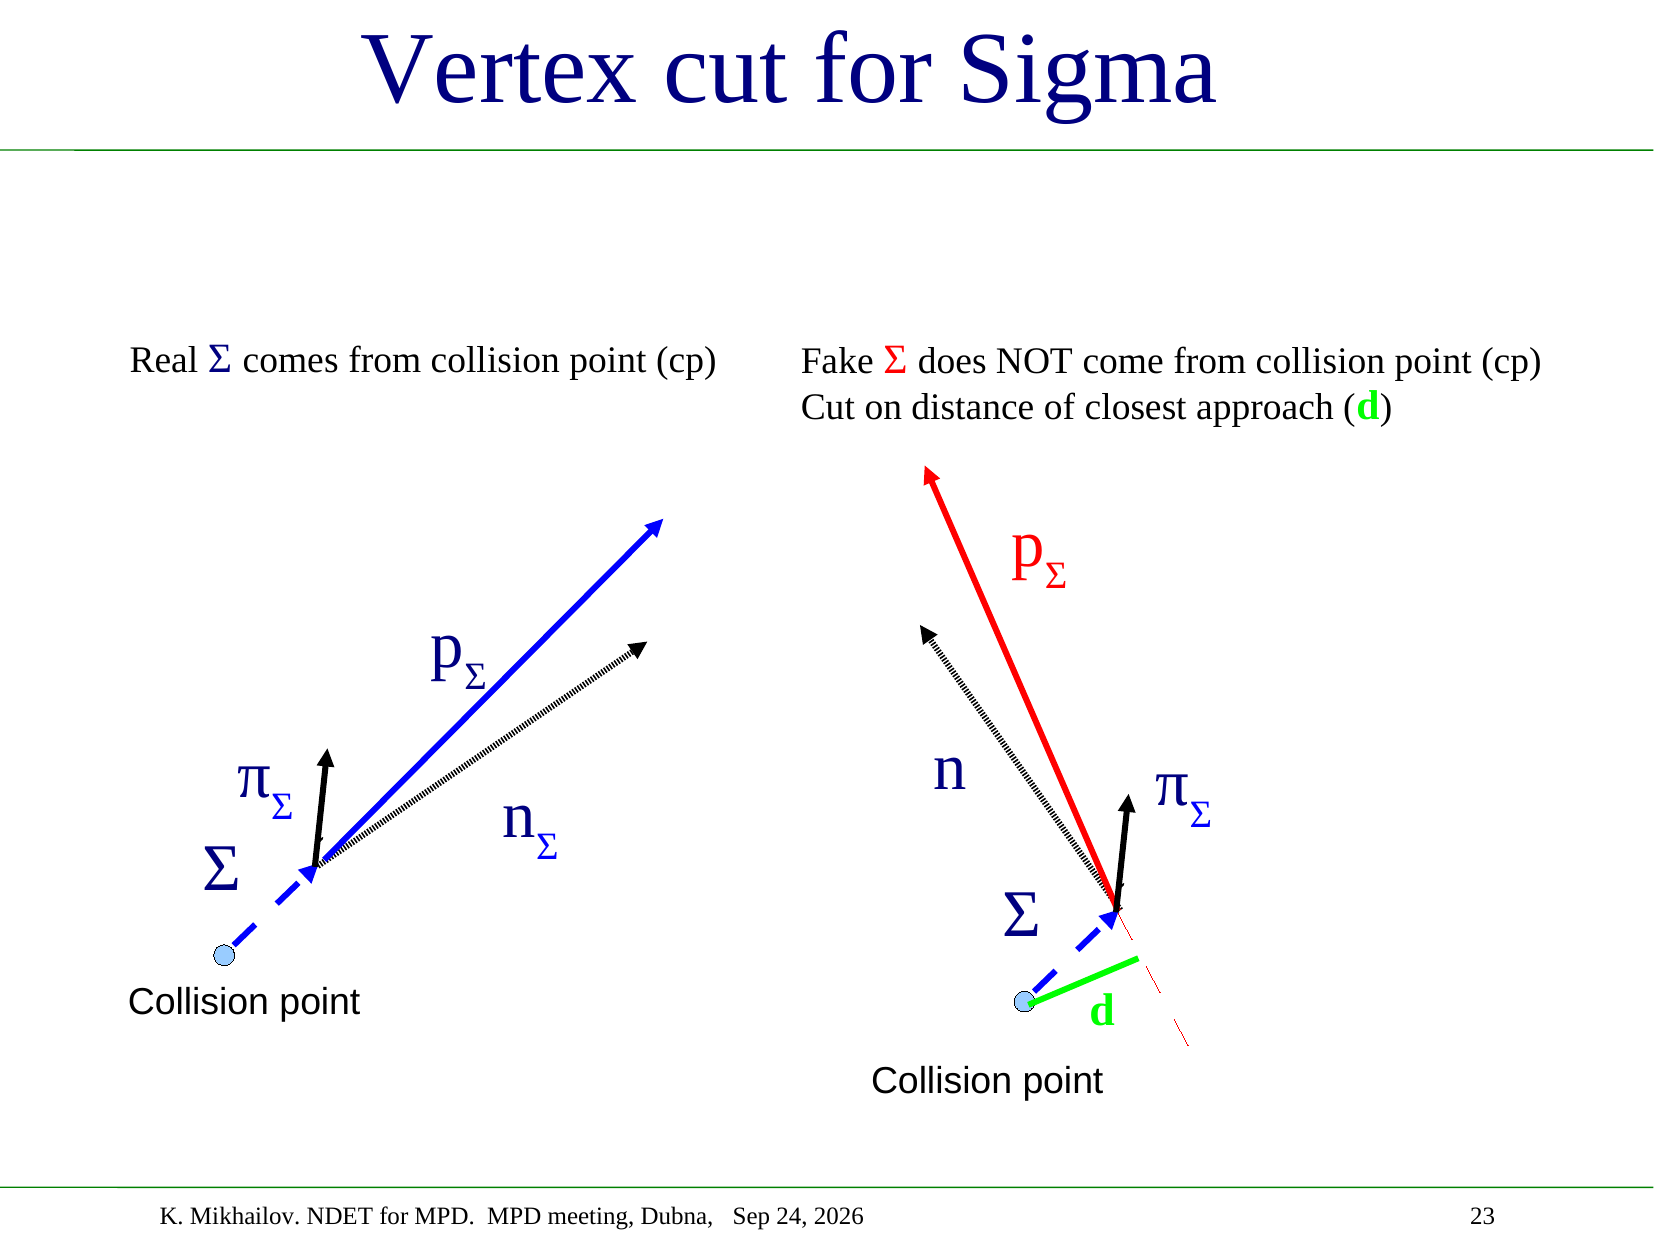

# Vertex cut for Sigma
Real Σ comes from collision point (cp)
Fake Σ does NOT come from collision point (cp)
Cut on distance of closest approach (d)
pΣ
pΣ
n
πΣ
πΣ
`
nΣ
`
Σ
Σ
Collision point
d
Collision point
K. Mikhailov. NDET for MPD. MPD meeting, Dubna,